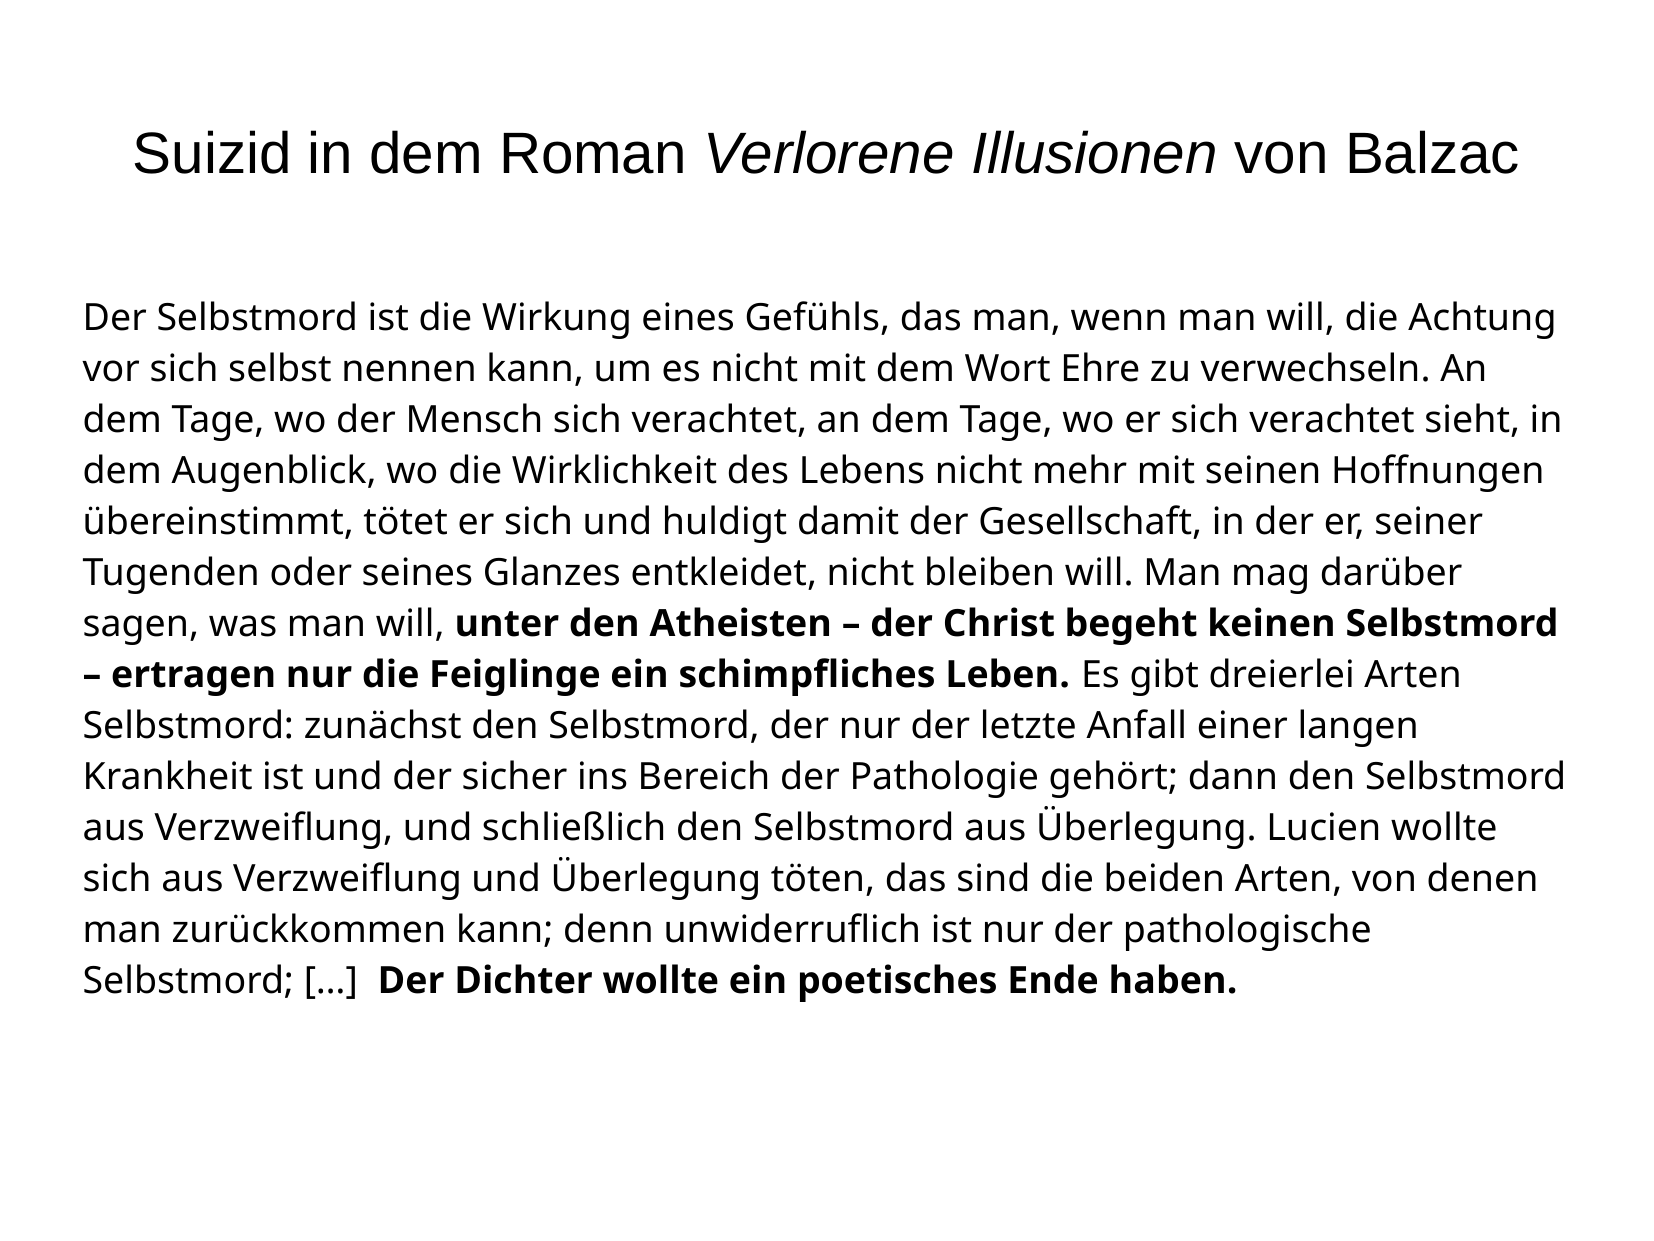

# Suizid in dem Roman Verlorene Illusionen von Balzac
Der Selbstmord ist die Wirkung eines Gefühls, das man, wenn man will, die Achtung vor sich selbst nennen kann, um es nicht mit dem Wort Ehre zu verwechseln. An dem Tage, wo der Mensch sich verachtet, an dem Tage, wo er sich verachtet sieht, in dem Augenblick, wo die Wirklichkeit des Lebens nicht mehr mit seinen Hoffnungen übereinstimmt, tötet er sich und huldigt damit der Gesellschaft, in der er, seiner Tugenden oder seines Glanzes entkleidet, nicht bleiben will. Man mag darüber sagen, was man will, unter den Atheisten – der Christ begeht keinen Selbstmord – ertragen nur die Feiglinge ein schimpfliches Leben. Es gibt dreierlei Arten Selbstmord: zunächst den Selbstmord, der nur der letzte Anfall einer langen Krankheit ist und der sicher ins Bereich der Pathologie gehört; dann den Selbstmord aus Verzweiflung, und schließlich den Selbstmord aus Überlegung. Lucien wollte sich aus Verzweiflung und Überlegung töten, das sind die beiden Arten, von denen man zurückkommen kann; denn unwiderruflich ist nur der pathologische Selbstmord; […] Der Dichter wollte ein poetisches Ende haben.